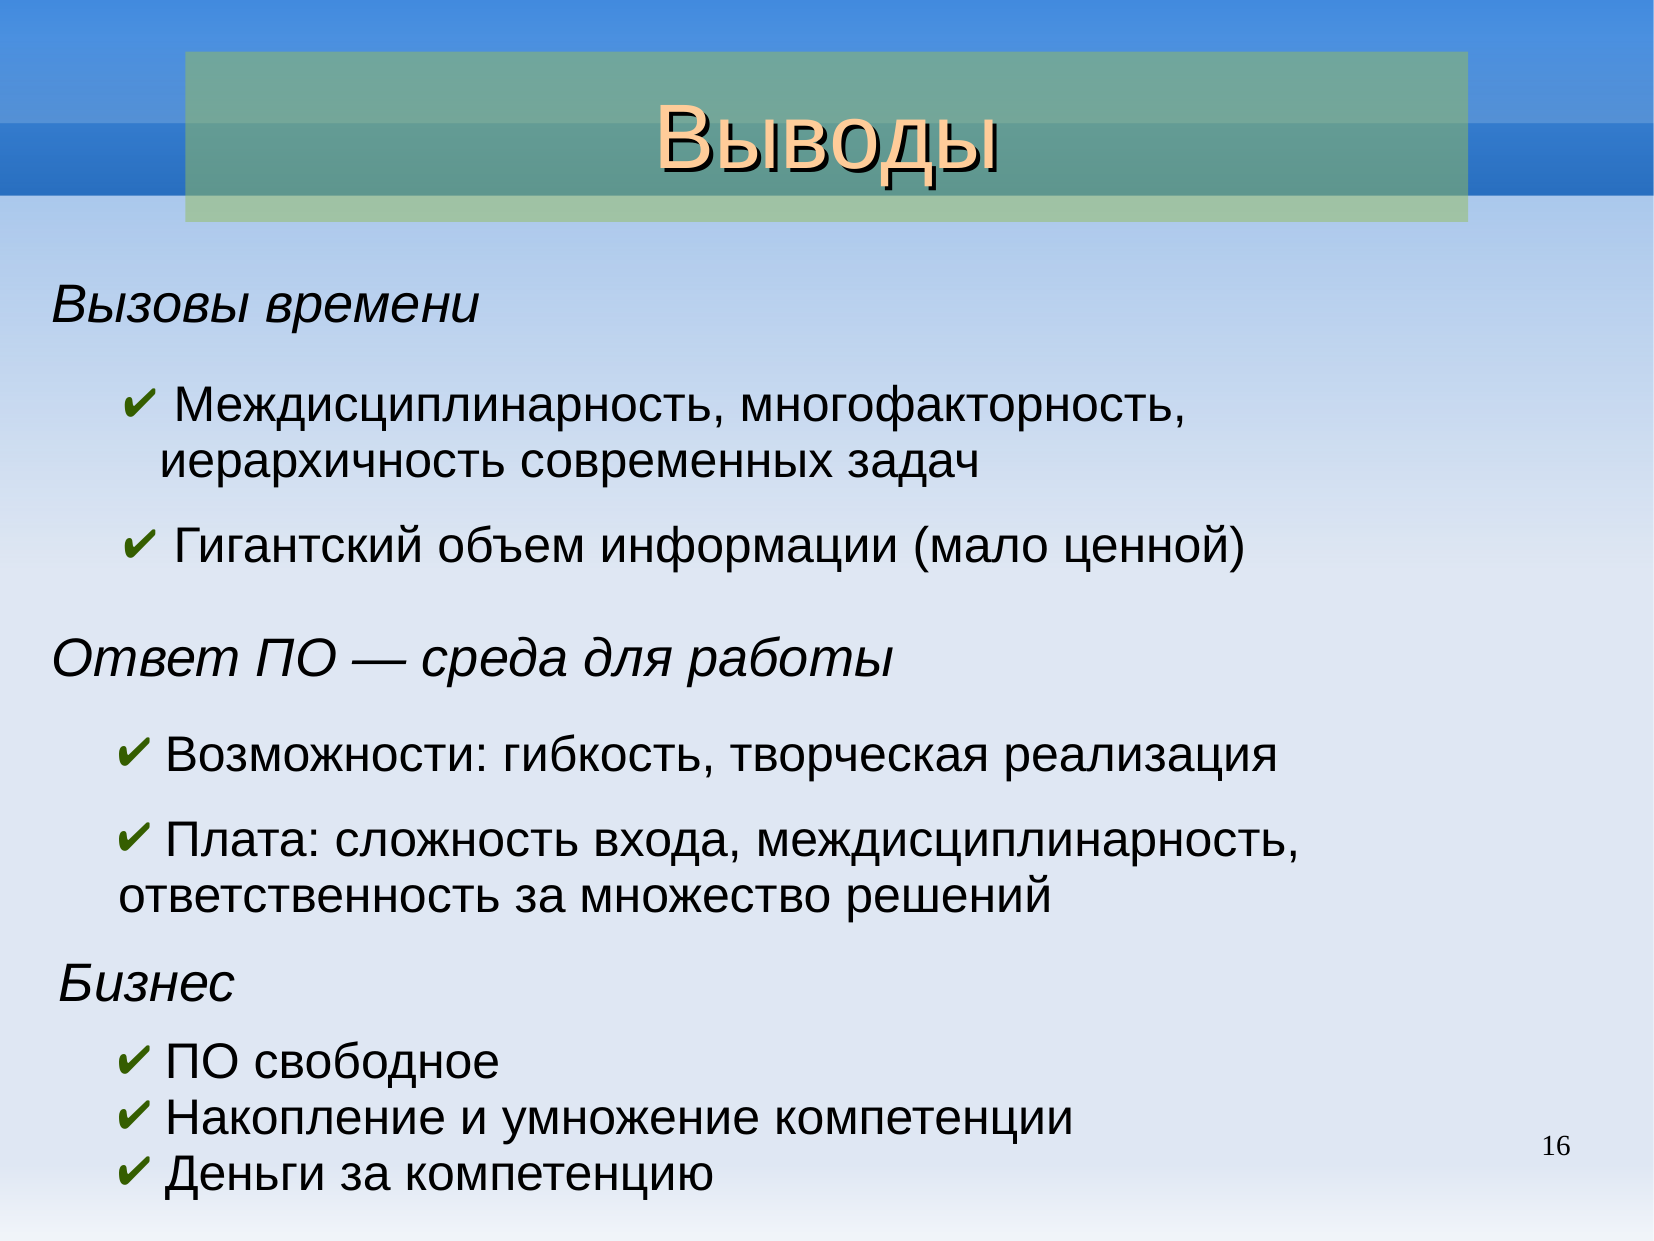

# Выводы
Вызовы времени
 Междисциплинарность, многофакторность, иерархичность современных задач
 Гигантский объем информации (мало ценной)
Ответ ПО — среда для работы
 Возможности: гибкость, творческая реализация
 Плата: сложность входа, междисциплинарность, ответственность за множество решений
Бизнес
 ПО свободное
 Накопление и умножение компетенции
 Деньги за компетенцию
16